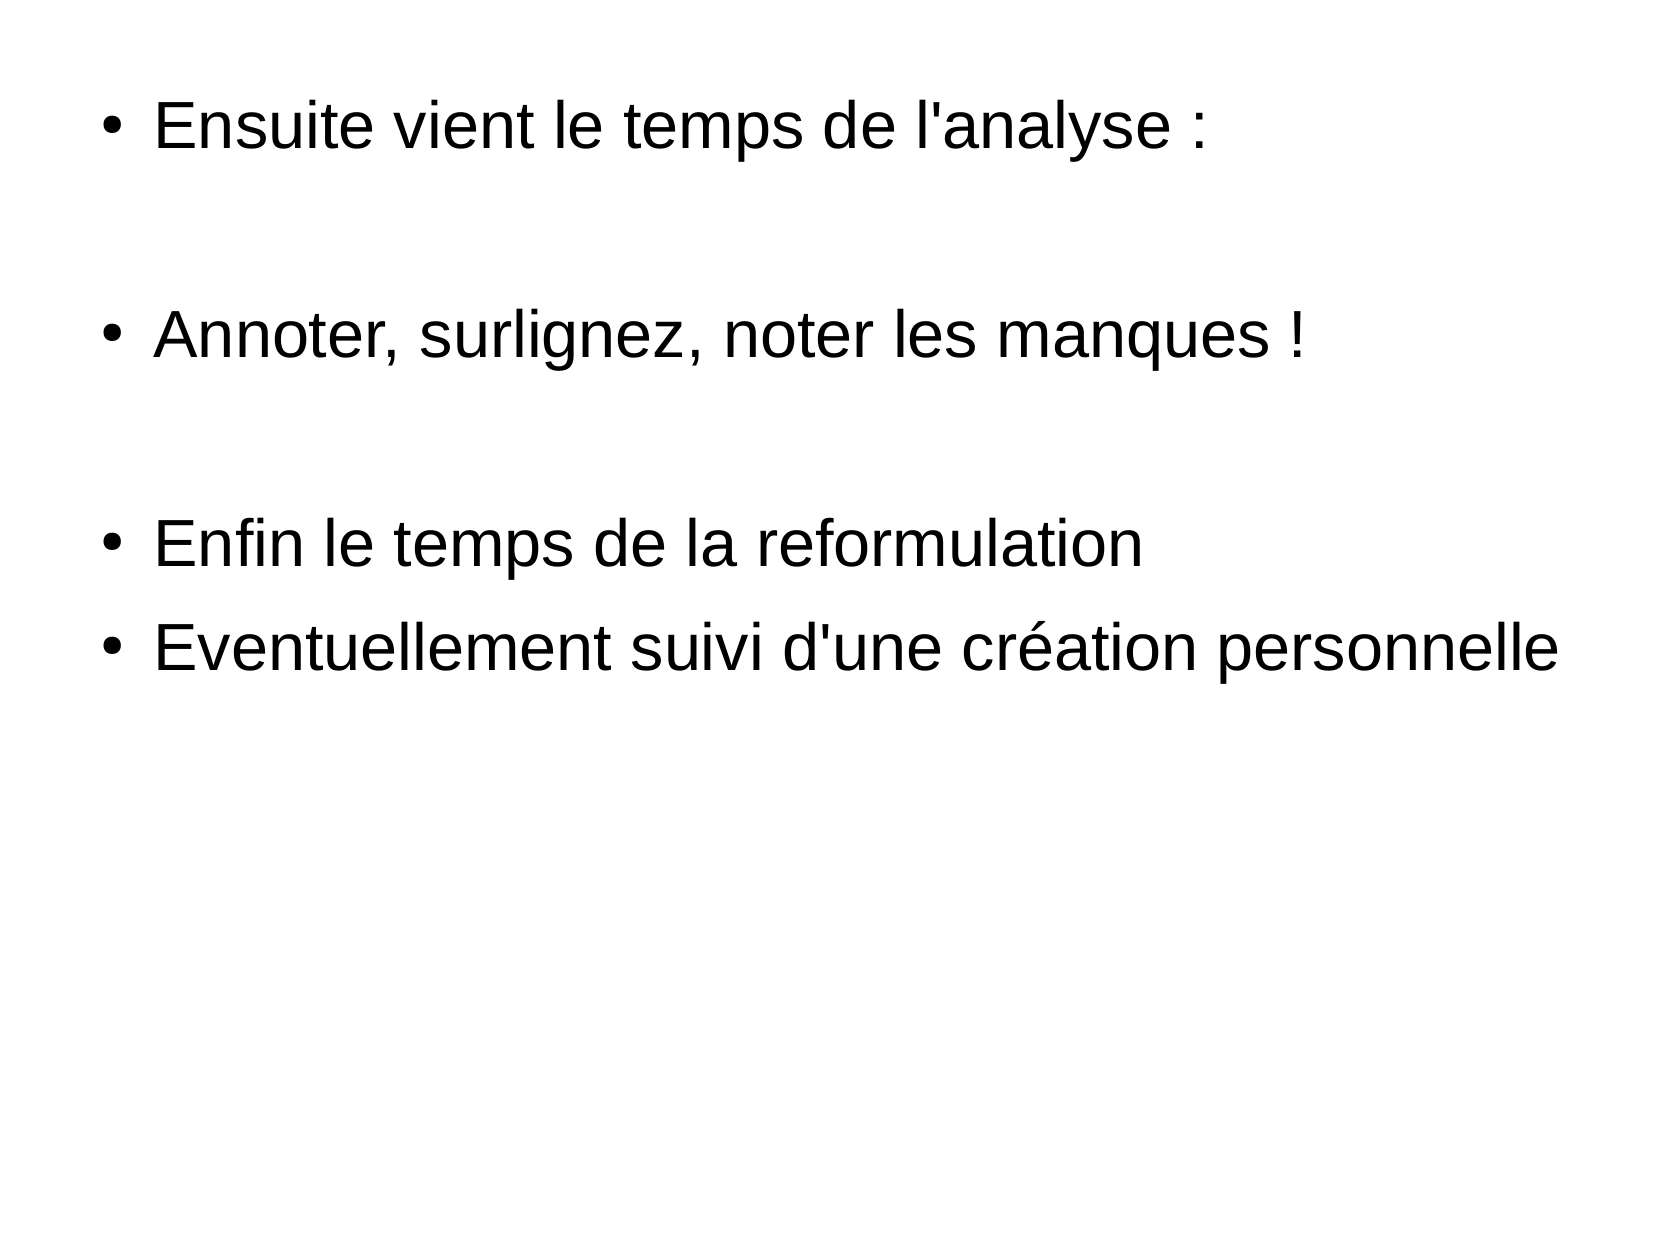

# Ensuite vient le temps de l'analyse :
Annoter, surlignez, noter les manques !
Enfin le temps de la reformulation
Eventuellement suivi d'une création personnelle